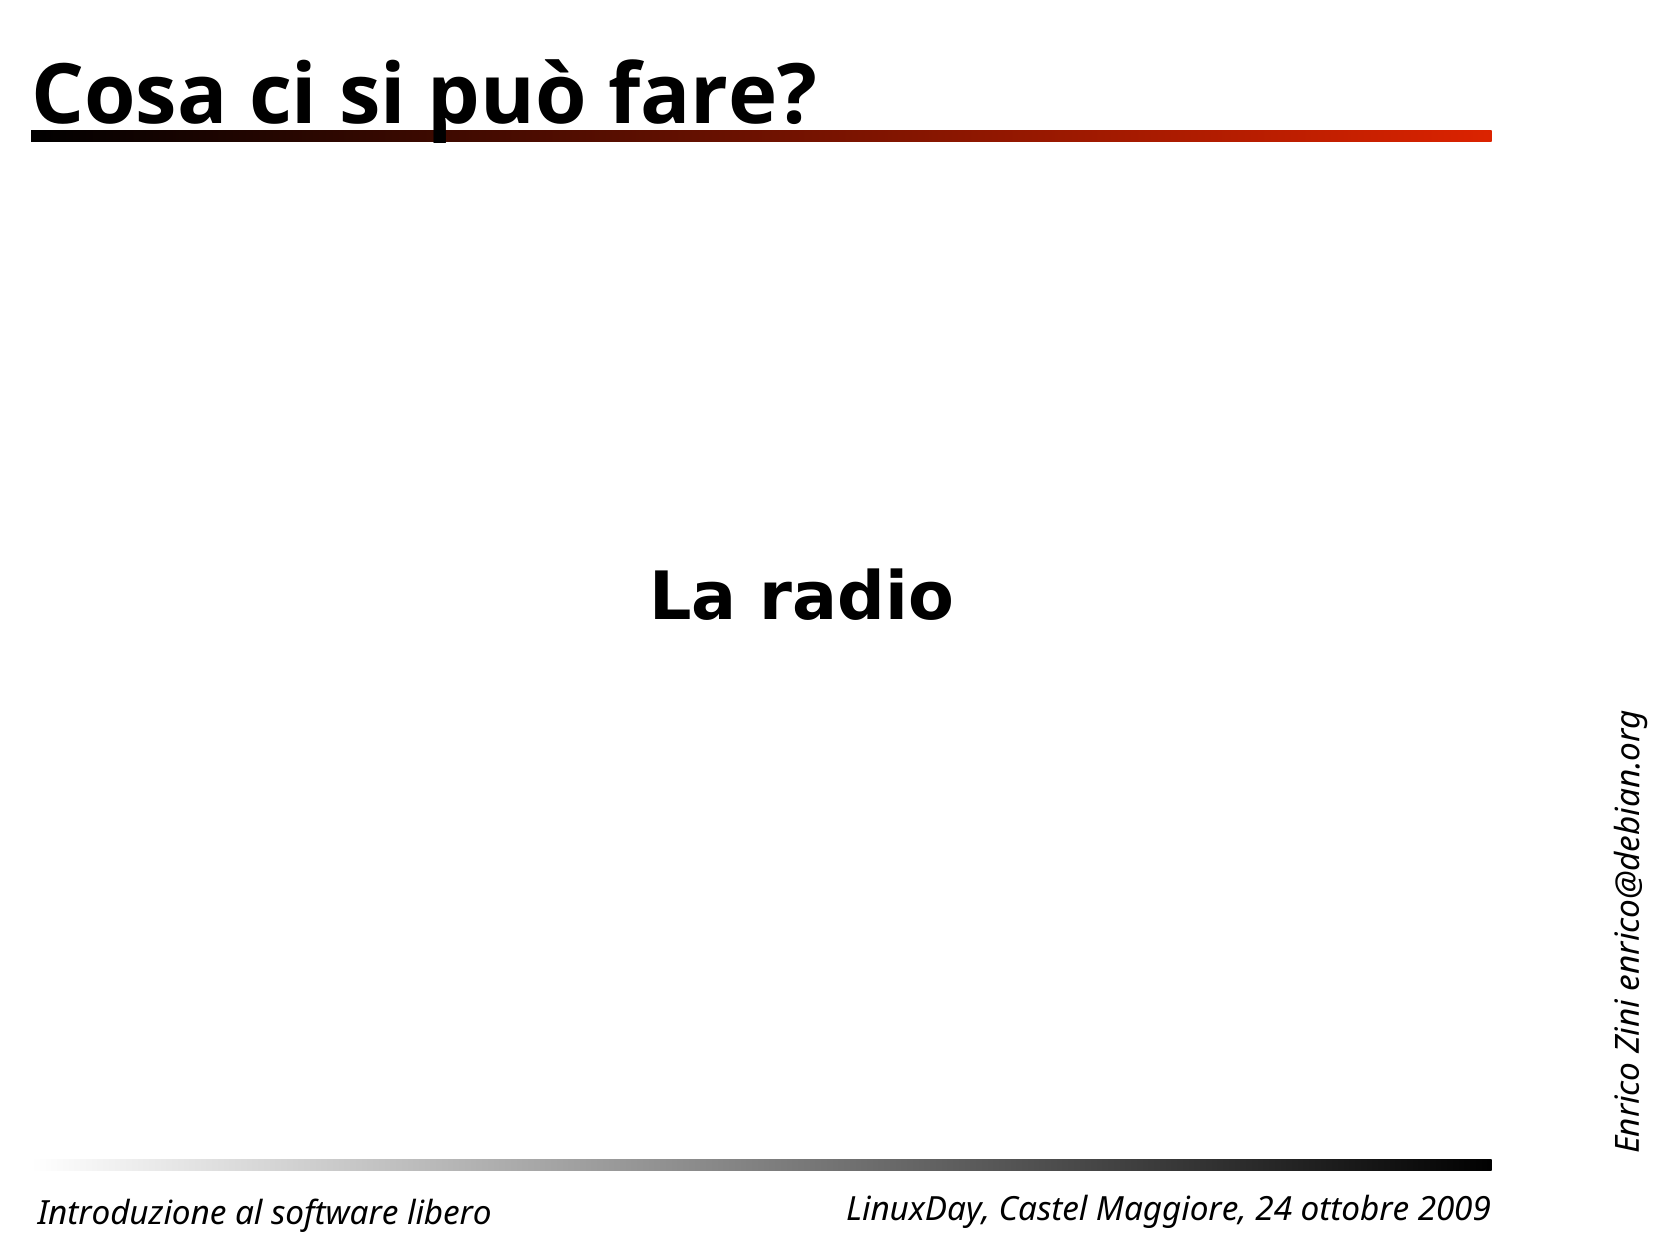

Cosa ci si può fare?
La radio